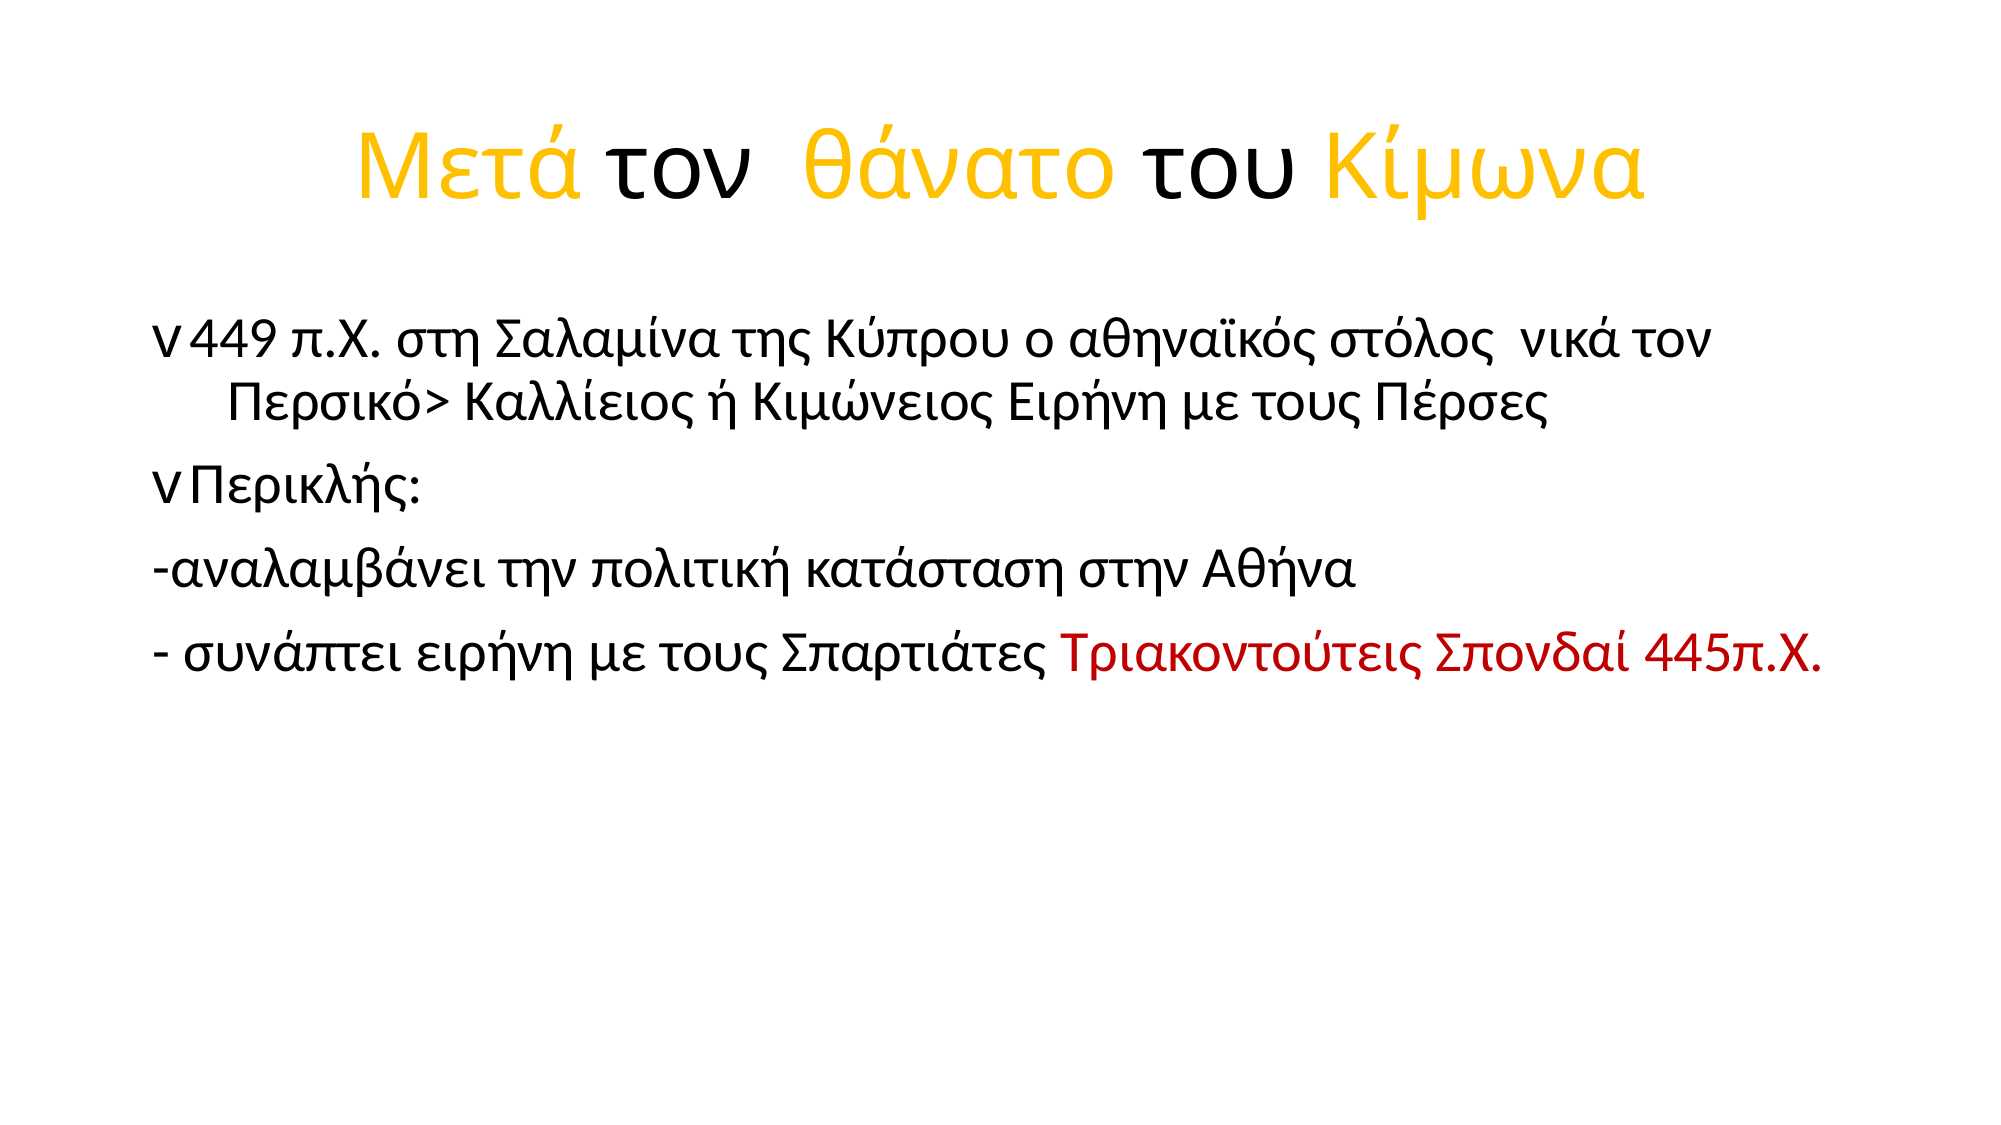

# Μετά τον θάνατο του Κίμωνα
449 π.Χ. στη Σαλαμίνα της Κύπρου ο αθηναϊκός στόλος νικά τον Περσικό> Καλλίειος ή Κιμώνειος Ειρήνη με τους Πέρσες
Περικλής:
-αναλαμβάνει την πολιτική κατάσταση στην Αθήνα
- συνάπτει ειρήνη με τους Σπαρτιάτες Τριακοντούτεις Σπονδαί 445π.Χ.